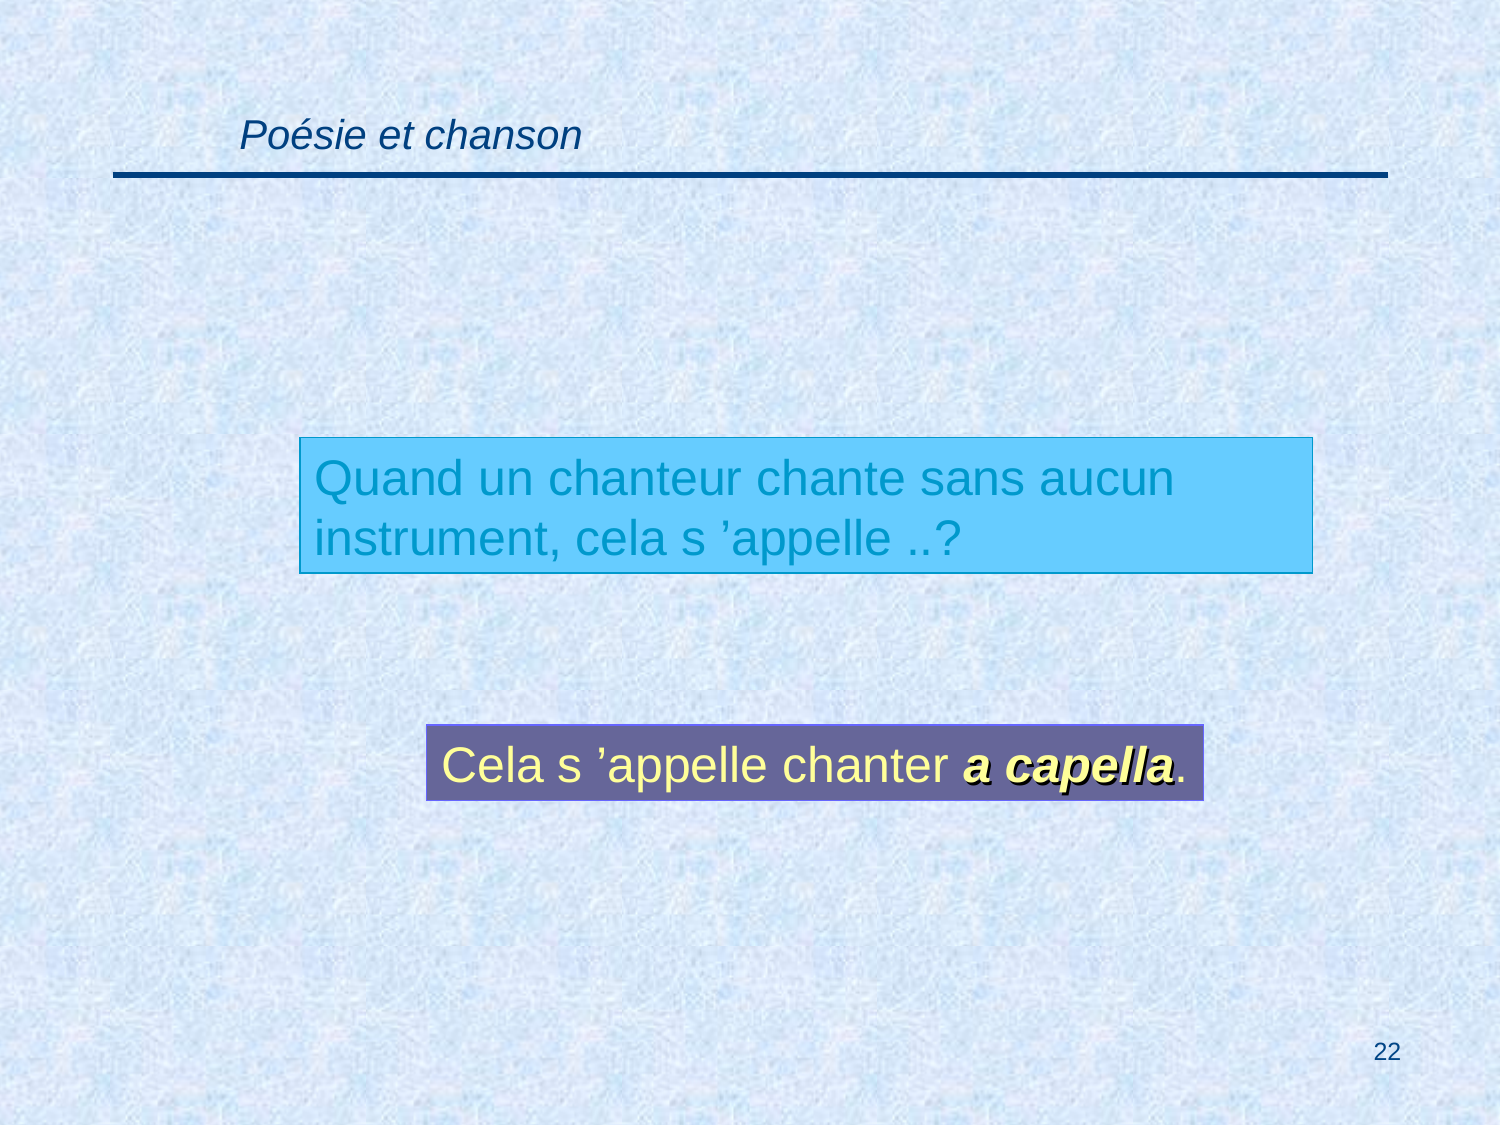

Poésie et chanson
Quand un chanteur chante sans aucun instrument, cela s ’appelle ..?
Cela s ’appelle chanter a capella.
22